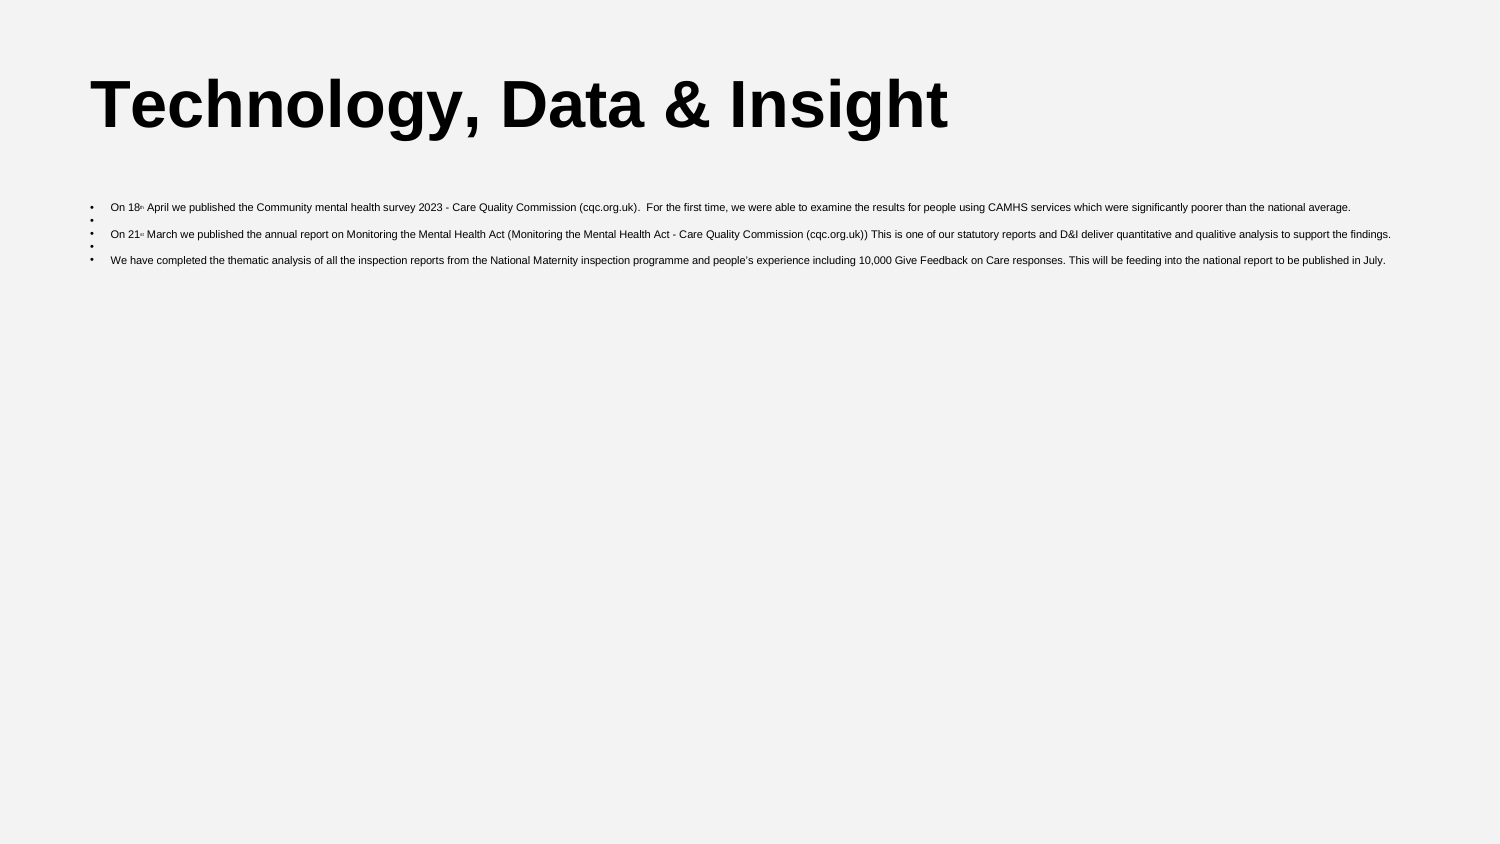

# Technology, Data & Insight
On 18th April we published the Community mental health survey 2023 - Care Quality Commission (cqc.org.uk).  For the first time, we were able to examine the results for people using CAMHS services which were significantly poorer than the national average.
On 21st March we published the annual report on Monitoring the Mental Health Act (Monitoring the Mental Health Act - Care Quality Commission (cqc.org.uk)) This is one of our statutory reports and D&I deliver quantitative and qualitive analysis to support the findings.
We have completed the thematic analysis of all the inspection reports from the National Maternity inspection programme and people’s experience including 10,000 Give Feedback on Care responses. This will be feeding into the national report to be published in July.